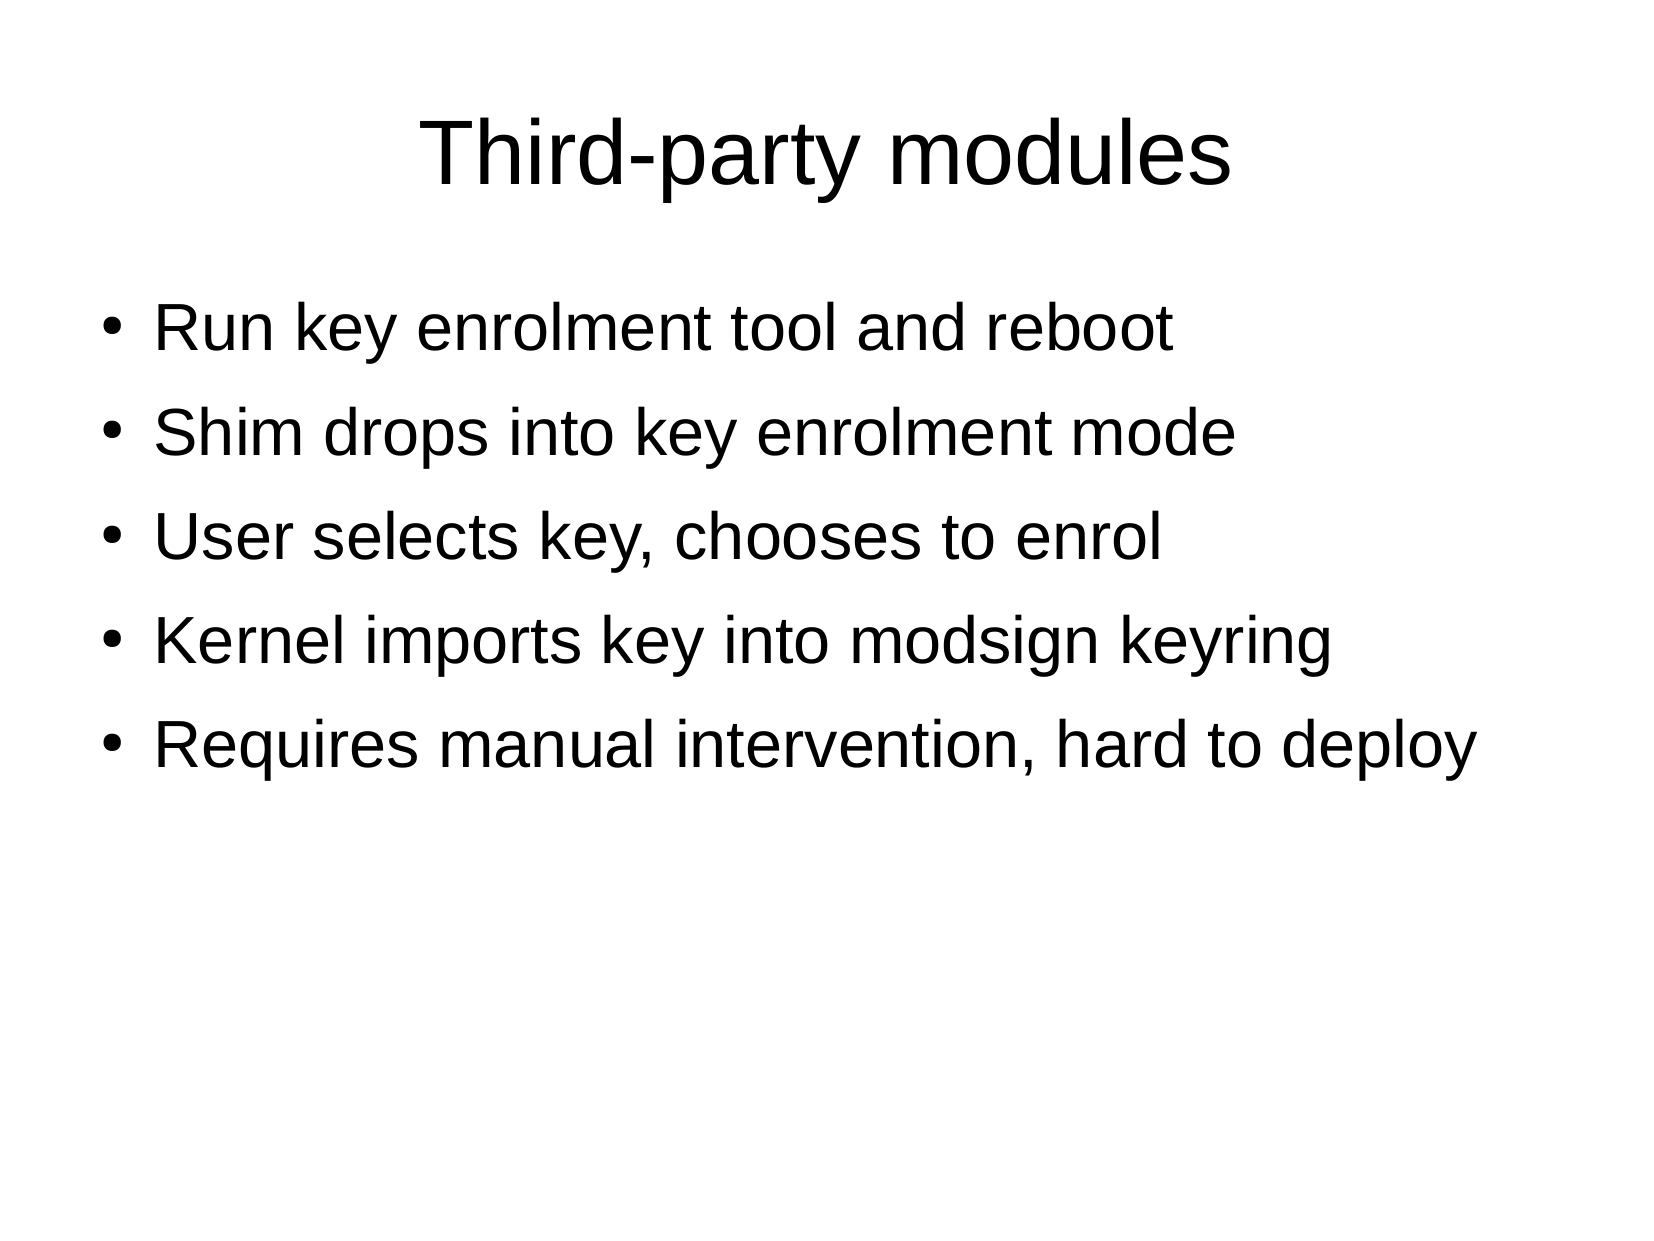

# Third-party modules
Run key enrolment tool and reboot
Shim drops into key enrolment mode
User selects key, chooses to enrol
Kernel imports key into modsign keyring
Requires manual intervention, hard to deploy